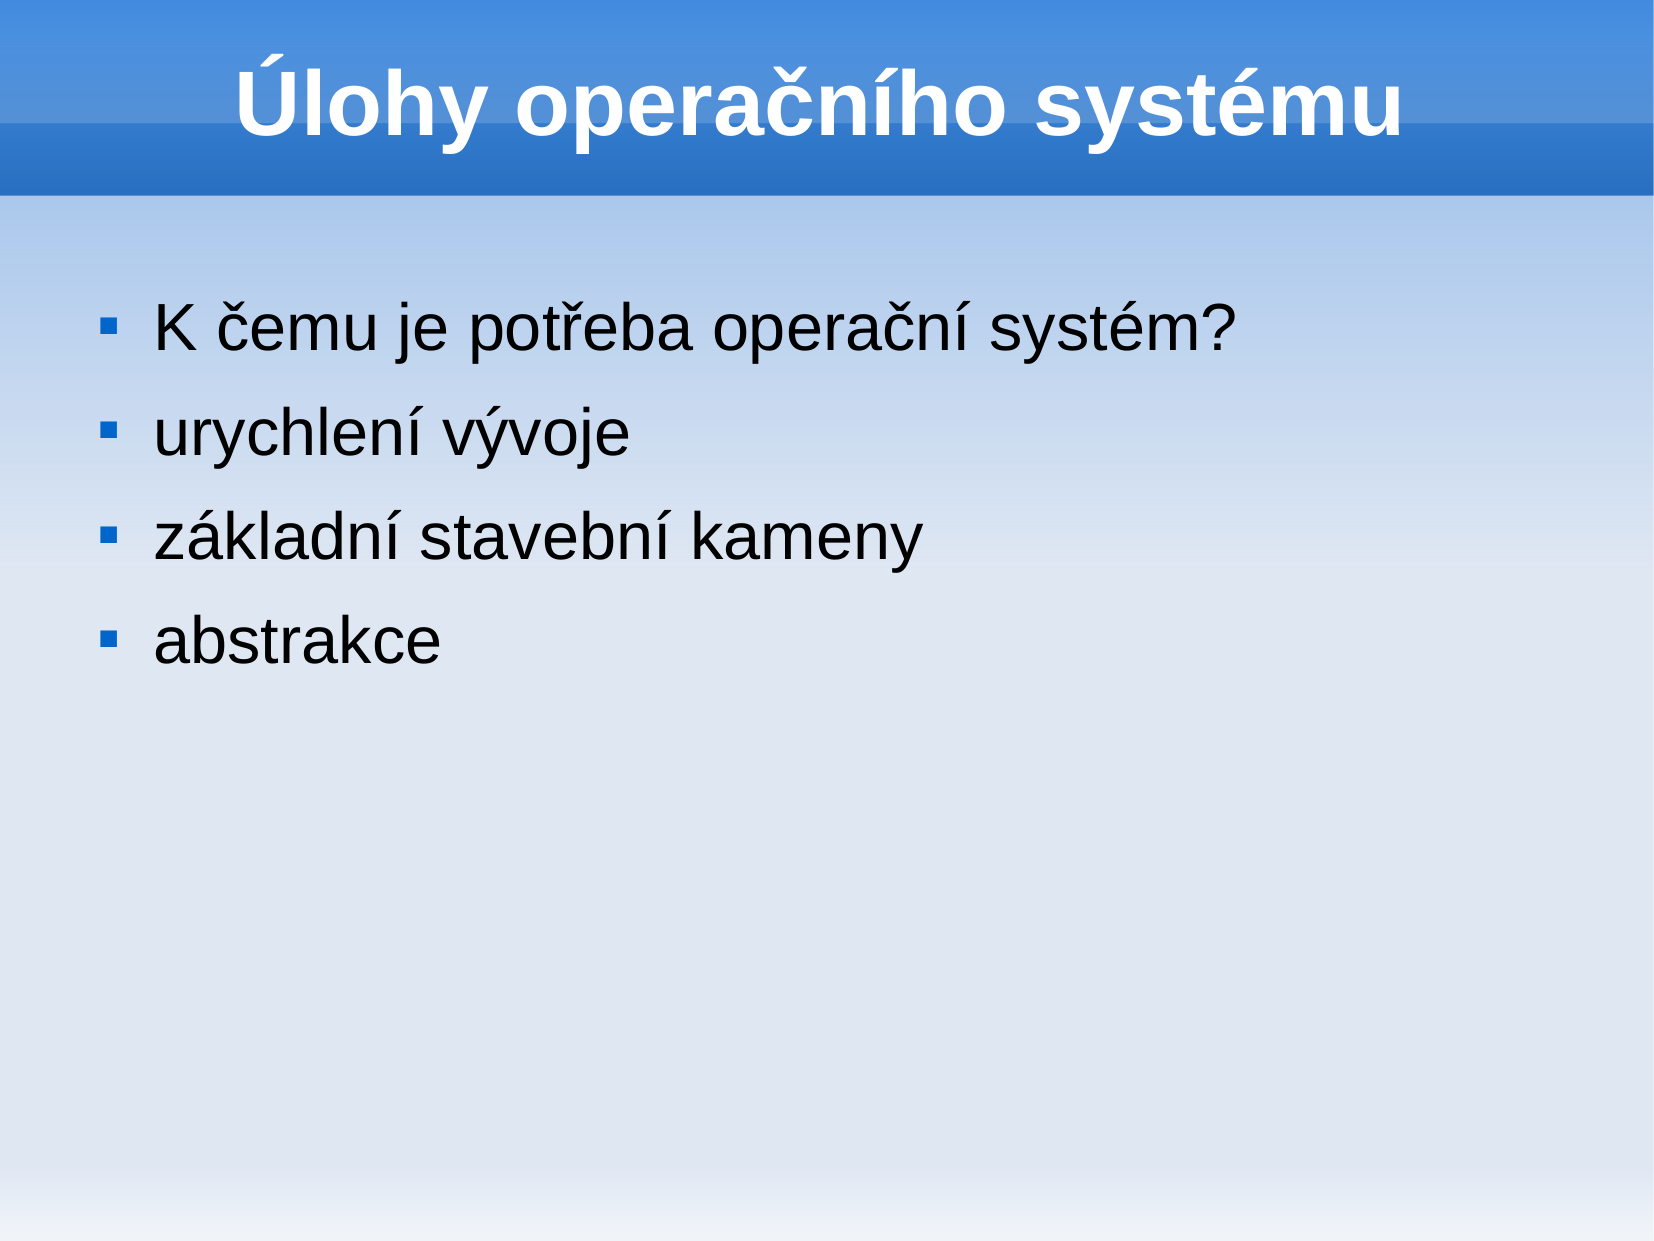

# Úlohy operačního systému
K čemu je potřeba operační systém?
urychlení vývoje
základní stavební kameny
abstrakce